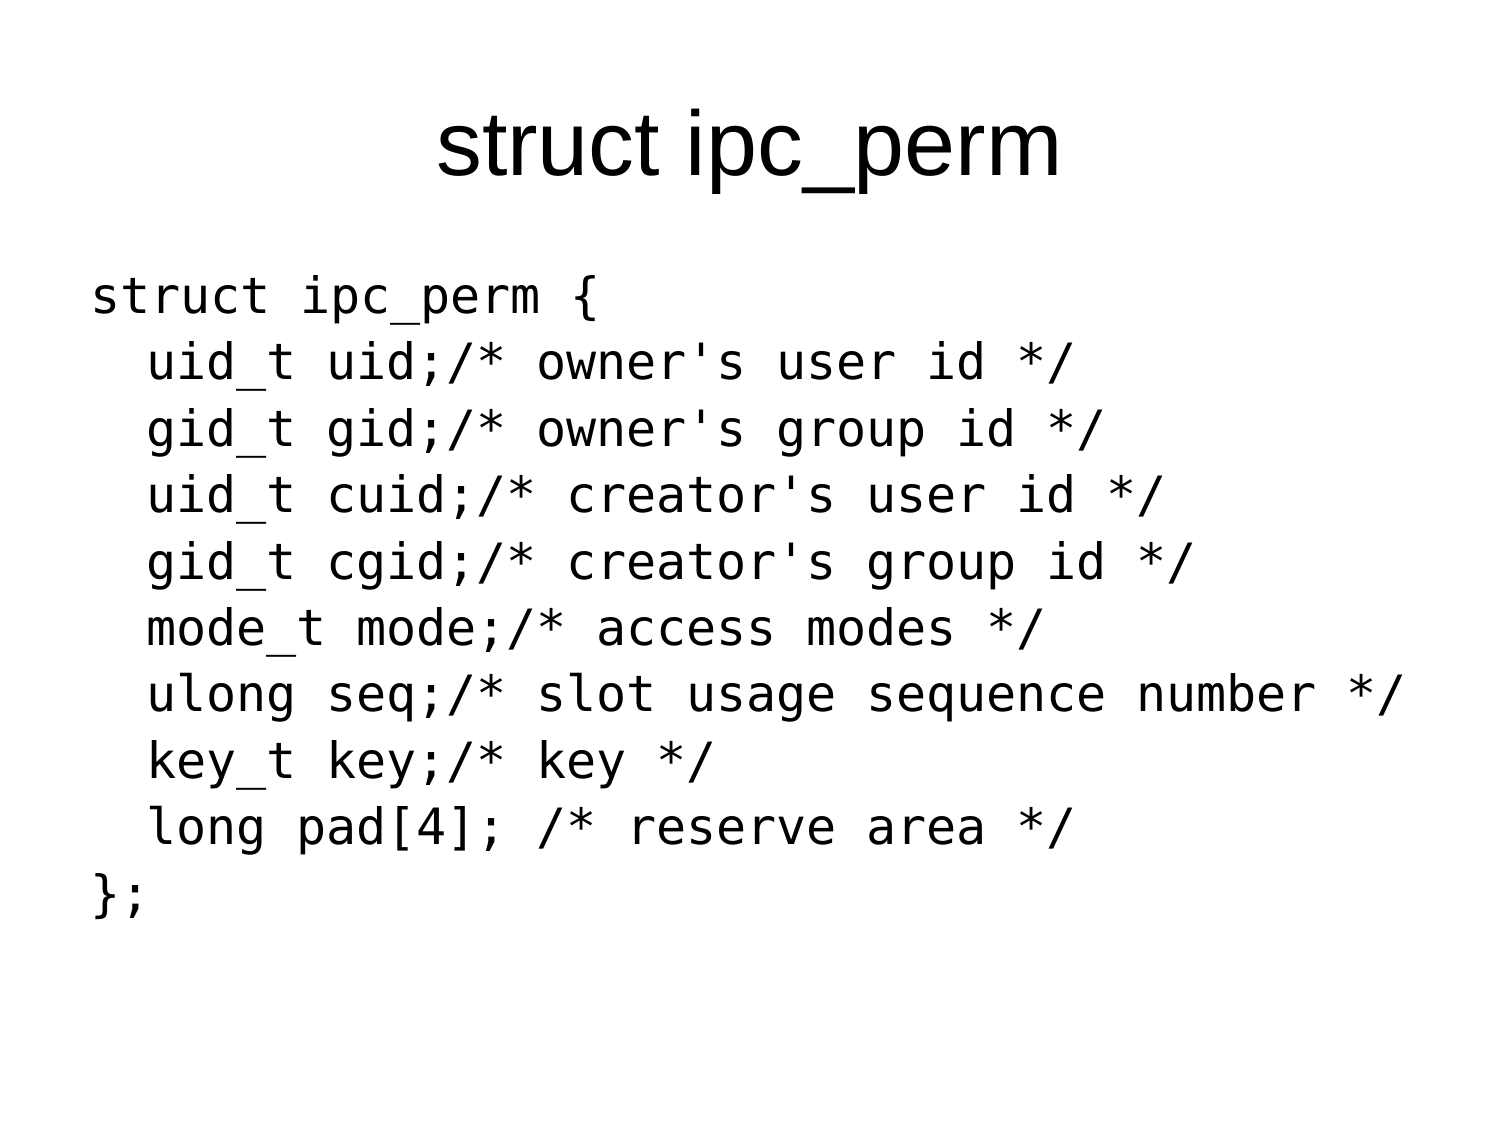

# struct ipc_perm
struct ipc_perm {
	uid_t uid;/* owner's user id */
	gid_t gid;/* owner's group id */
	uid_t cuid;/* creator's user id */
	gid_t cgid;/* creator's group id */
	mode_t mode;/* access modes */
	ulong seq;/* slot usage sequence number */
	key_t key;/* key */
	long pad[4]; /* reserve area */
};